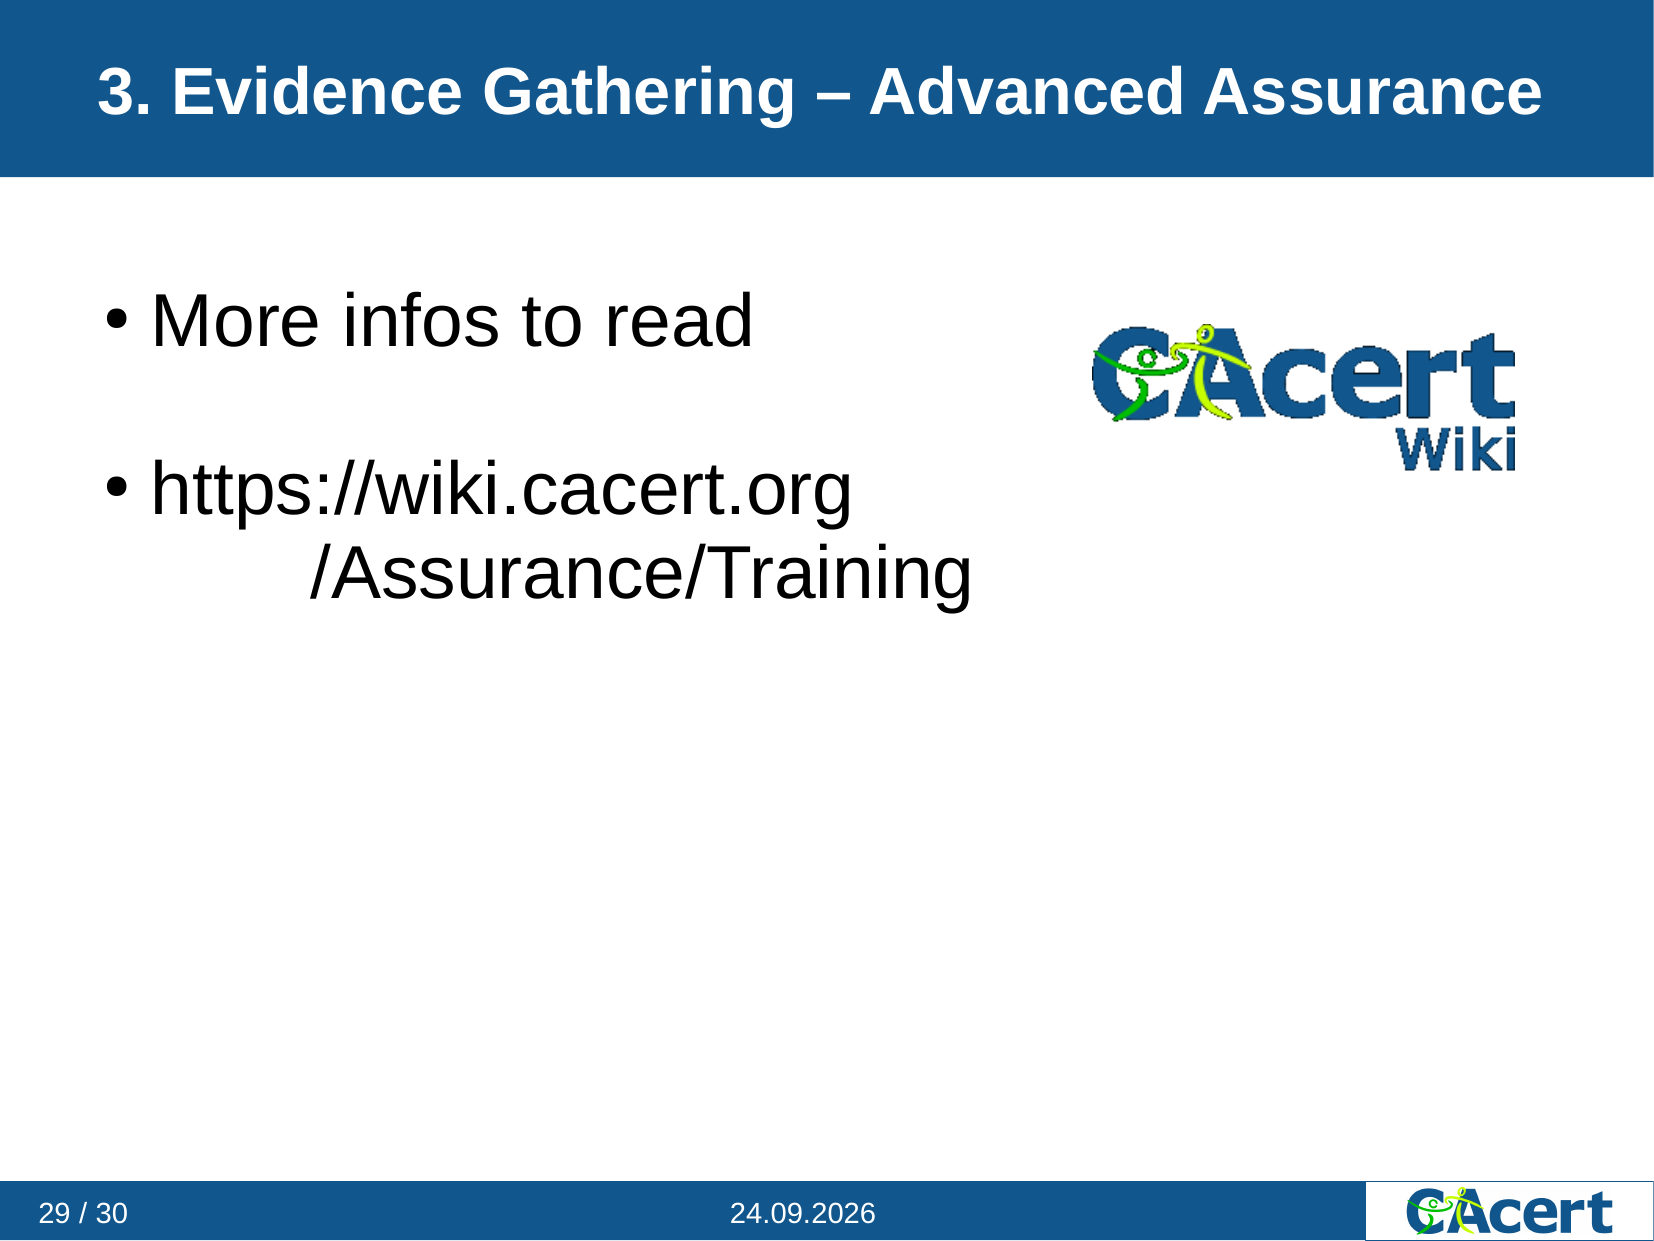

# 3. Evidence Gathering – Advanced Assurance
 More infos to read
 https://wiki.cacert.org
 /Assurance/Training